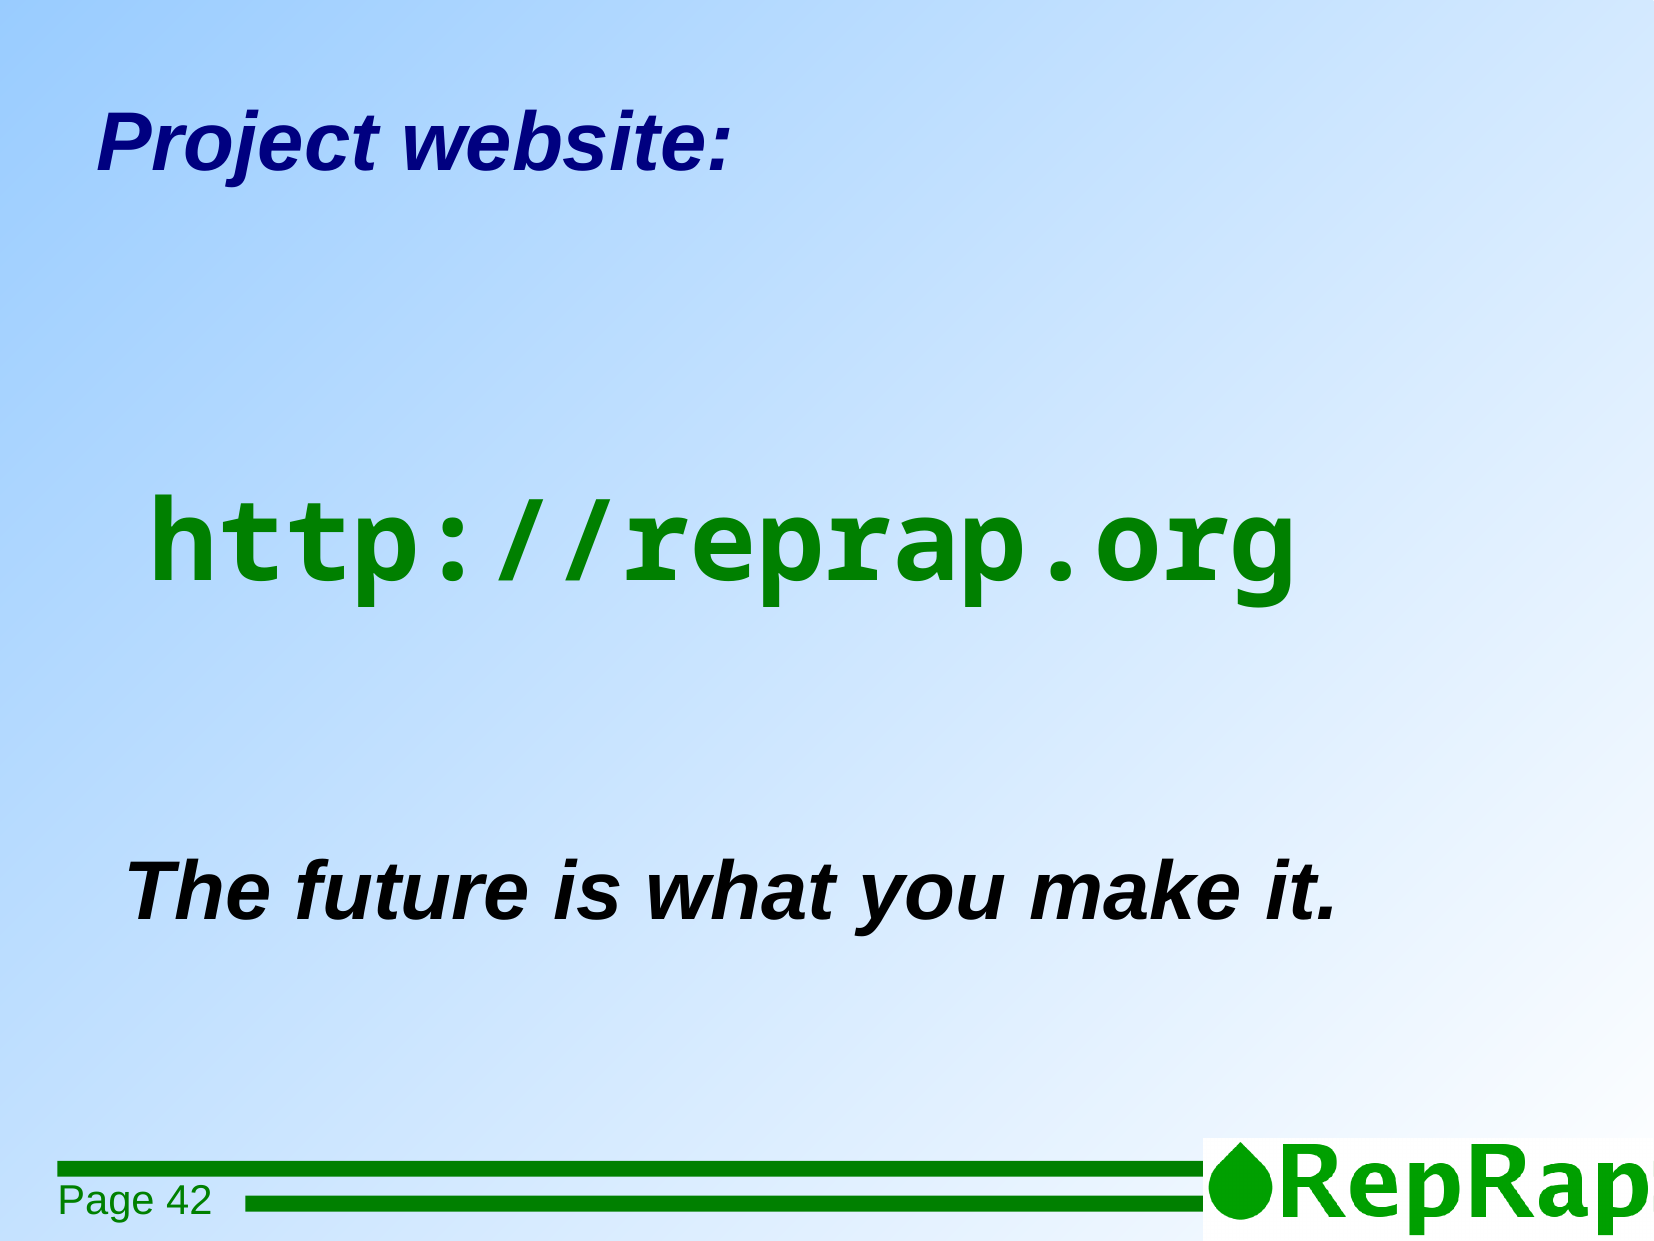

# Project website:
http://reprap.org
The future is what you make it.